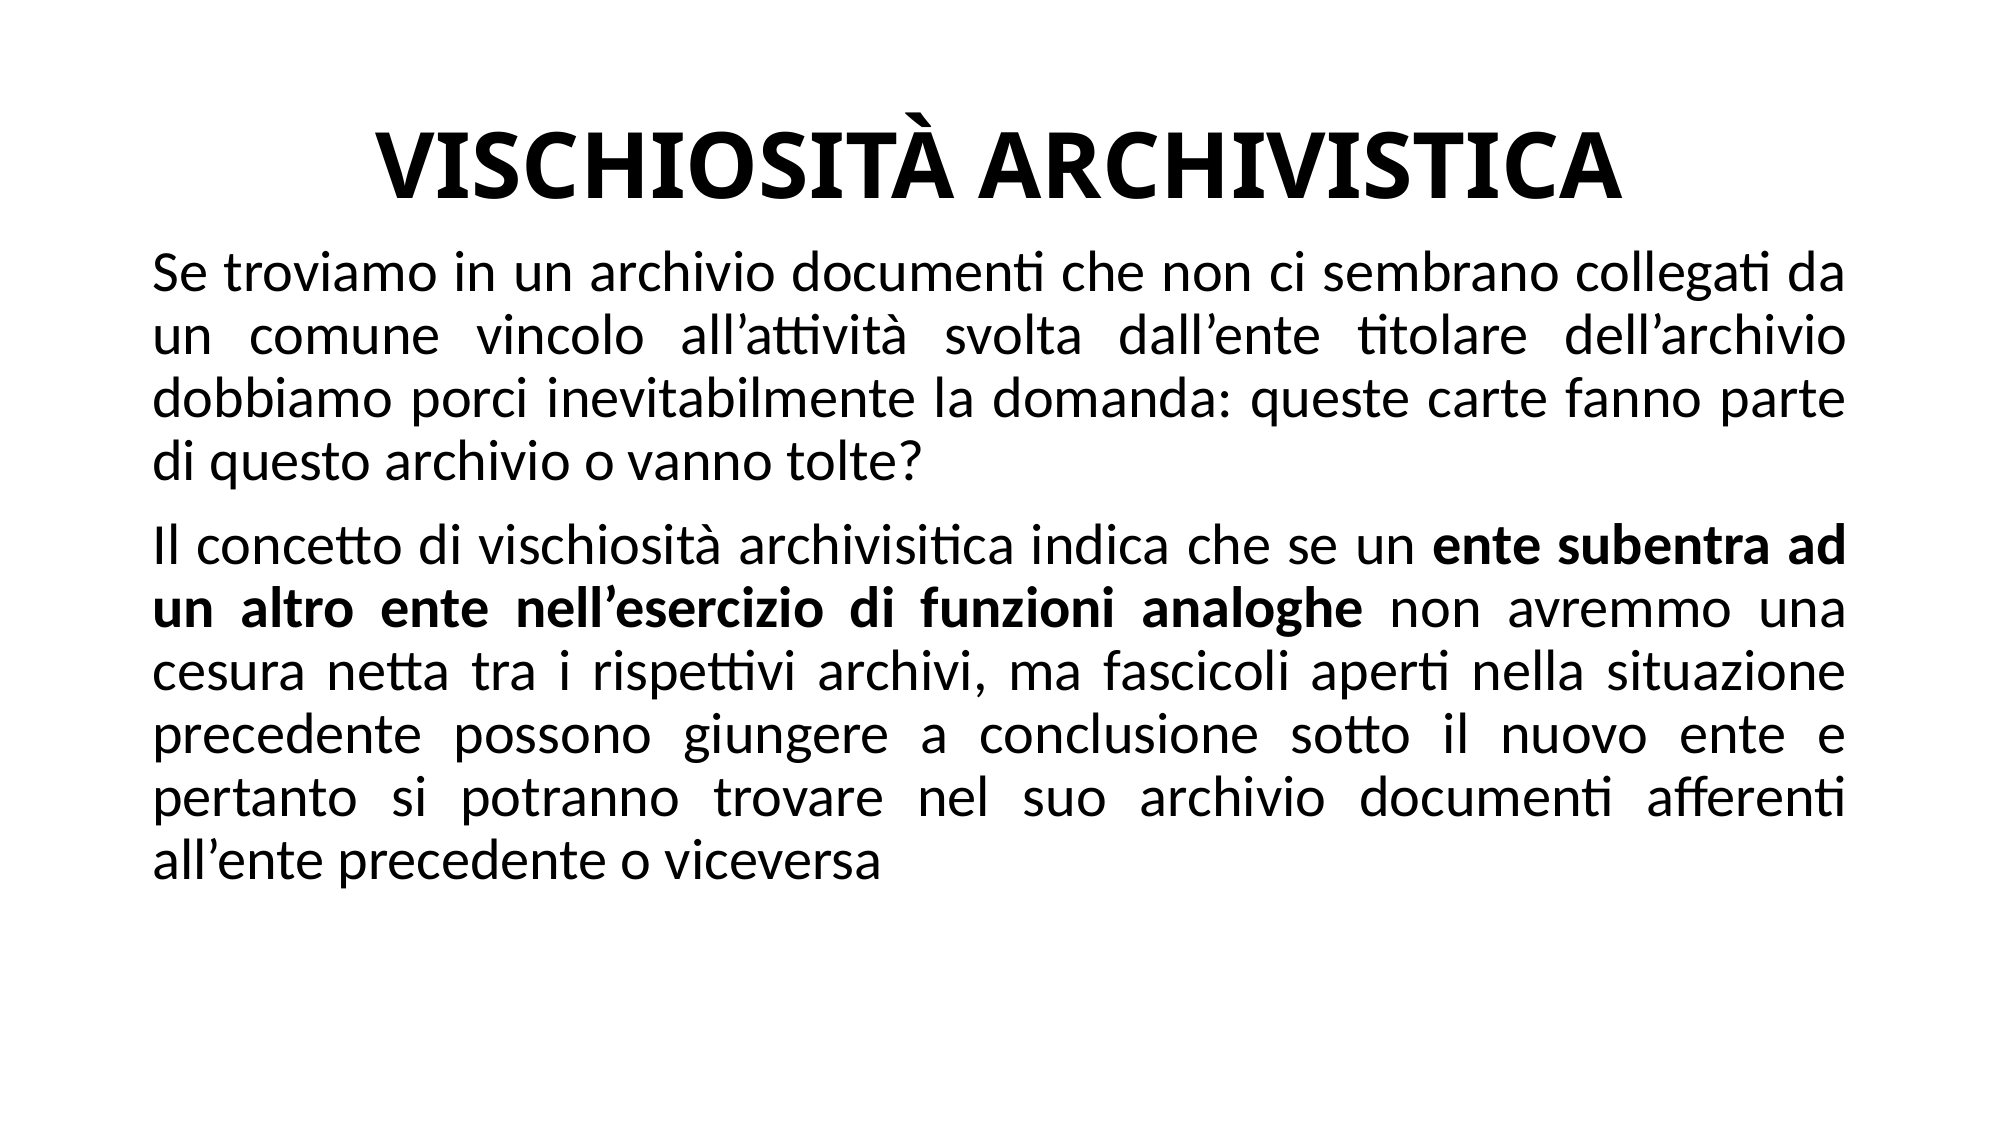

# VISCHIOSITÀ ARCHIVISTICA
Se troviamo in un archivio documenti che non ci sembrano collegati da un comune vincolo all’attività svolta dall’ente titolare dell’archivio dobbiamo porci inevitabilmente la domanda: queste carte fanno parte di questo archivio o vanno tolte?
Il concetto di vischiosità archivisitica indica che se un ente subentra ad un altro ente nell’esercizio di funzioni analoghe non avremmo una cesura netta tra i rispettivi archivi, ma fascicoli aperti nella situazione precedente possono giungere a conclusione sotto il nuovo ente e pertanto si potranno trovare nel suo archivio documenti afferenti all’ente precedente o viceversa